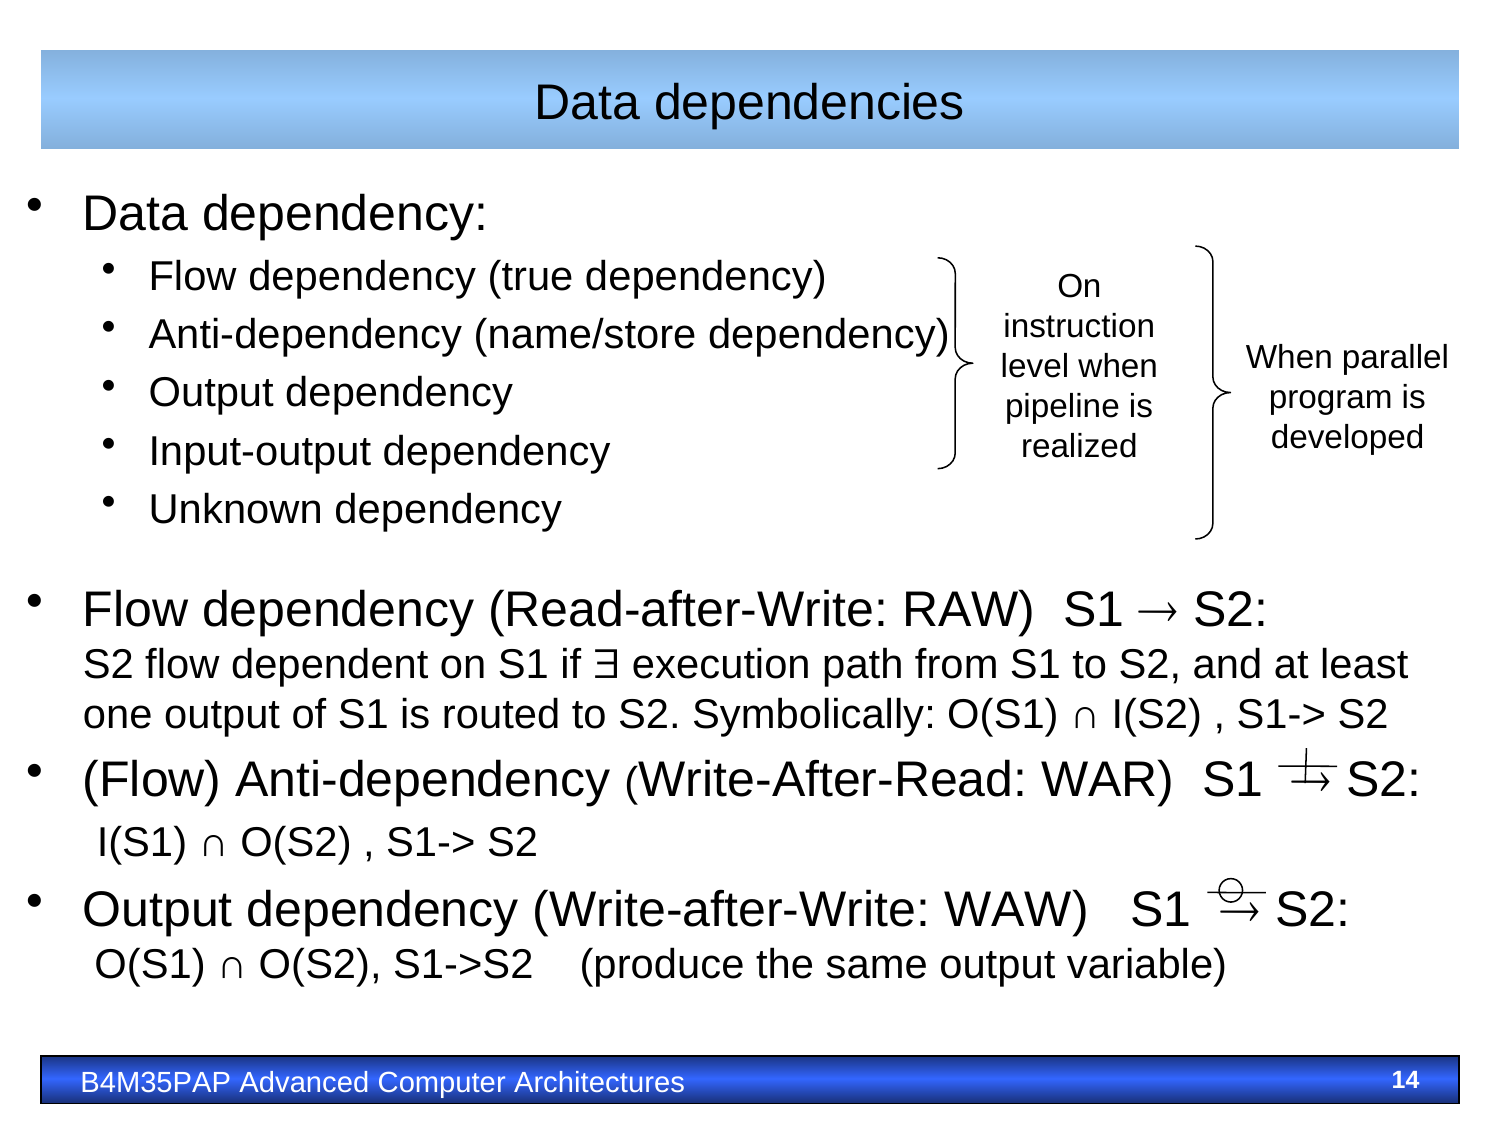

# Data dependencies
Data dependency:
Flow dependency (true dependency)
Anti-dependency (name/store dependency)
Output dependency
Input-output dependency
Unknown dependency
Flow dependency (Read-after-Write: RAW) S1  S2:
S2 flow dependent on S1 if  execution path from S1 to S2, and at least one output of S1 is routed to S2. Symbolically: O(S1) ∩ I(S2) , S1-> S2
(Flow) Anti-dependency (Write-After-Read: WAR) S1  S2:
 I(S1) ∩ O(S2) , S1-> S2
Output dependency (Write-after-Write: WAW) S1  S2:
 O(S1) ∩ O(S2), S1->S2 (produce the same output variable)
On instruction level when pipeline is realized
When parallel program is developed